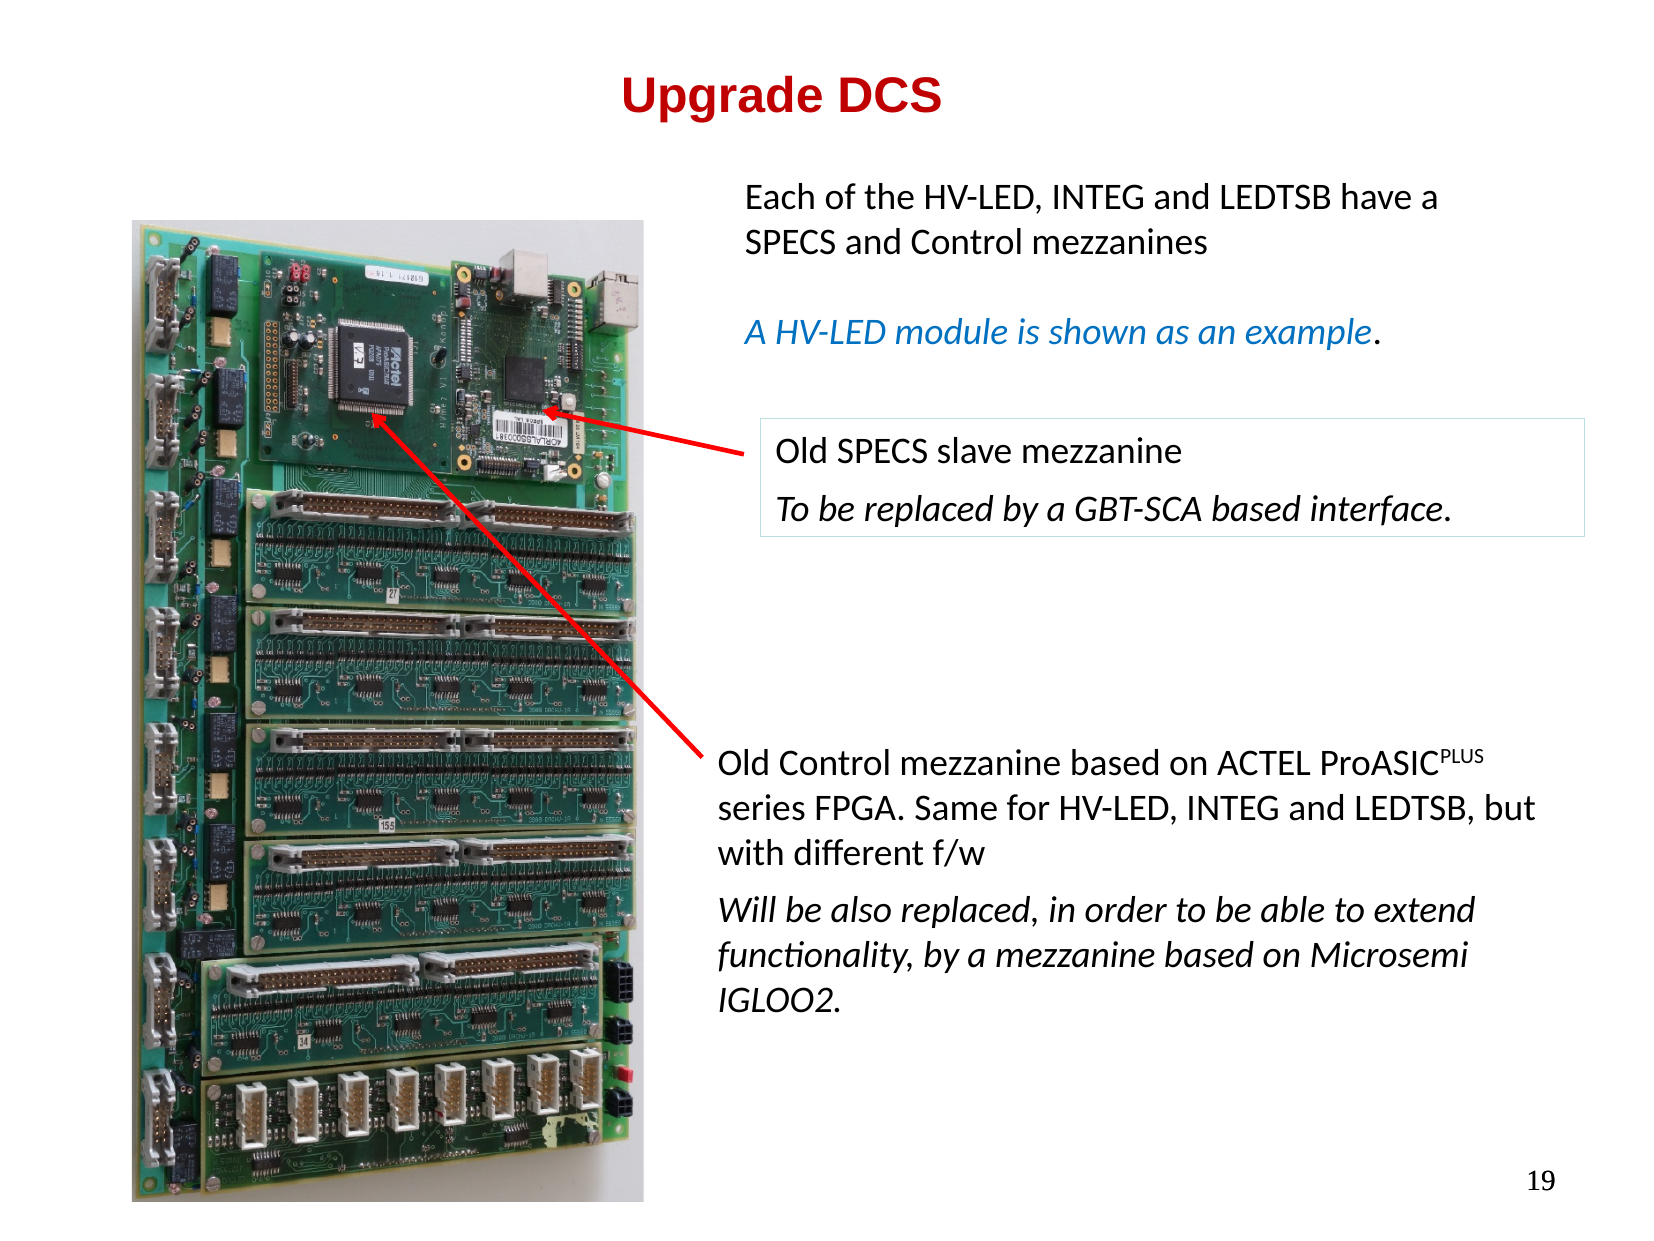

Upgrade DCS
Each of the HV-LED, INTEG and LEDTSB have a SPECS and Control mezzanines
A HV-LED module is shown as an example.
Old SPECS slave mezzanine
To be replaced by a GBT-SCA based interface.
Old Control mezzanine based on ACTEL ProASICPLUS series FPGA. Same for HV-LED, INTEG and LEDTSB, but with different f/w
Will be also replaced, in order to be able to extend functionality, by a mezzanine based on Microsemi IGLOO2.
19